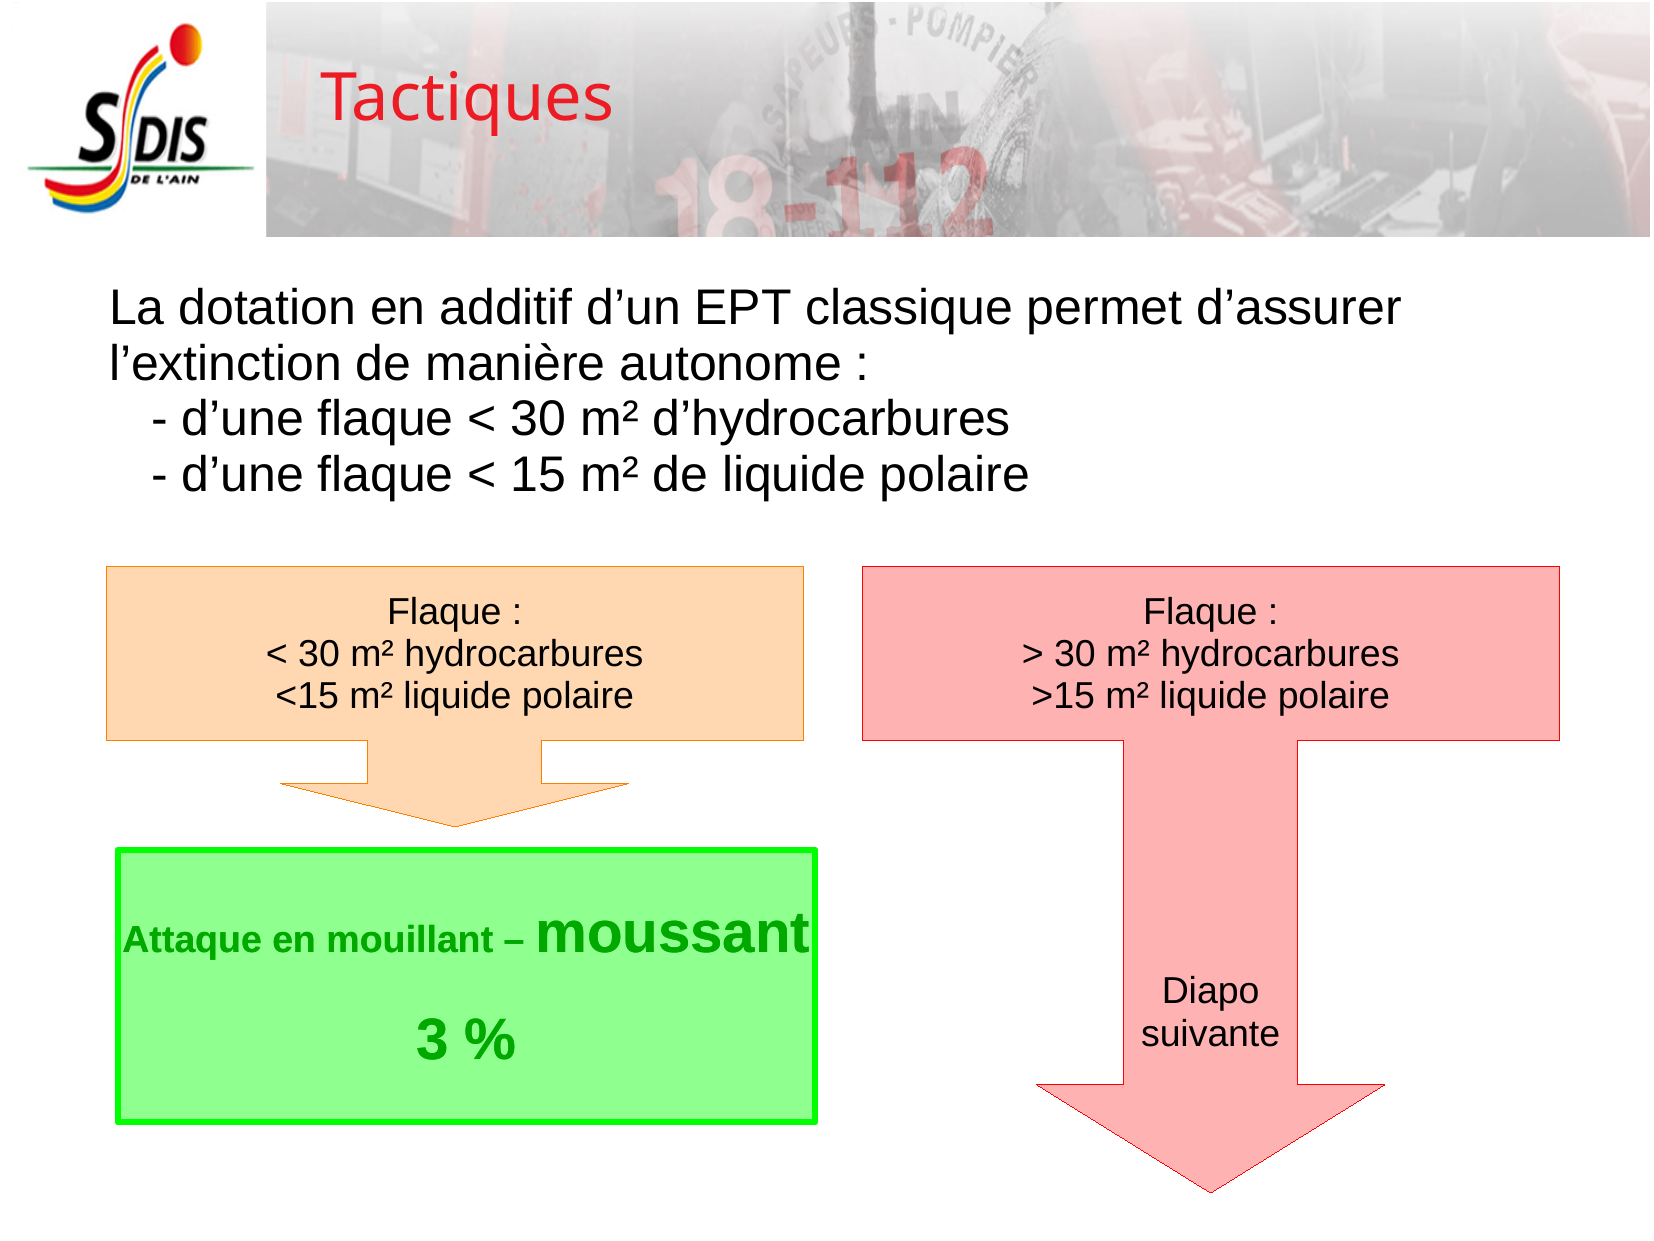

Tactiques
La dotation en additif d’un EPT classique permet d’assurer l’extinction de manière autonome :
 - d’une flaque < 30 m² d’hydrocarbures
 - d’une flaque < 15 m² de liquide polaire
Flaque :
< 30 m² hydrocarbures
<15 m² liquide polaire
Flaque :
> 30 m² hydrocarbures
>15 m² liquide polaire
Attaque en mouillant – moussant
3 %
Attaque en mouillant – moussant
3 %
Diapo suivante